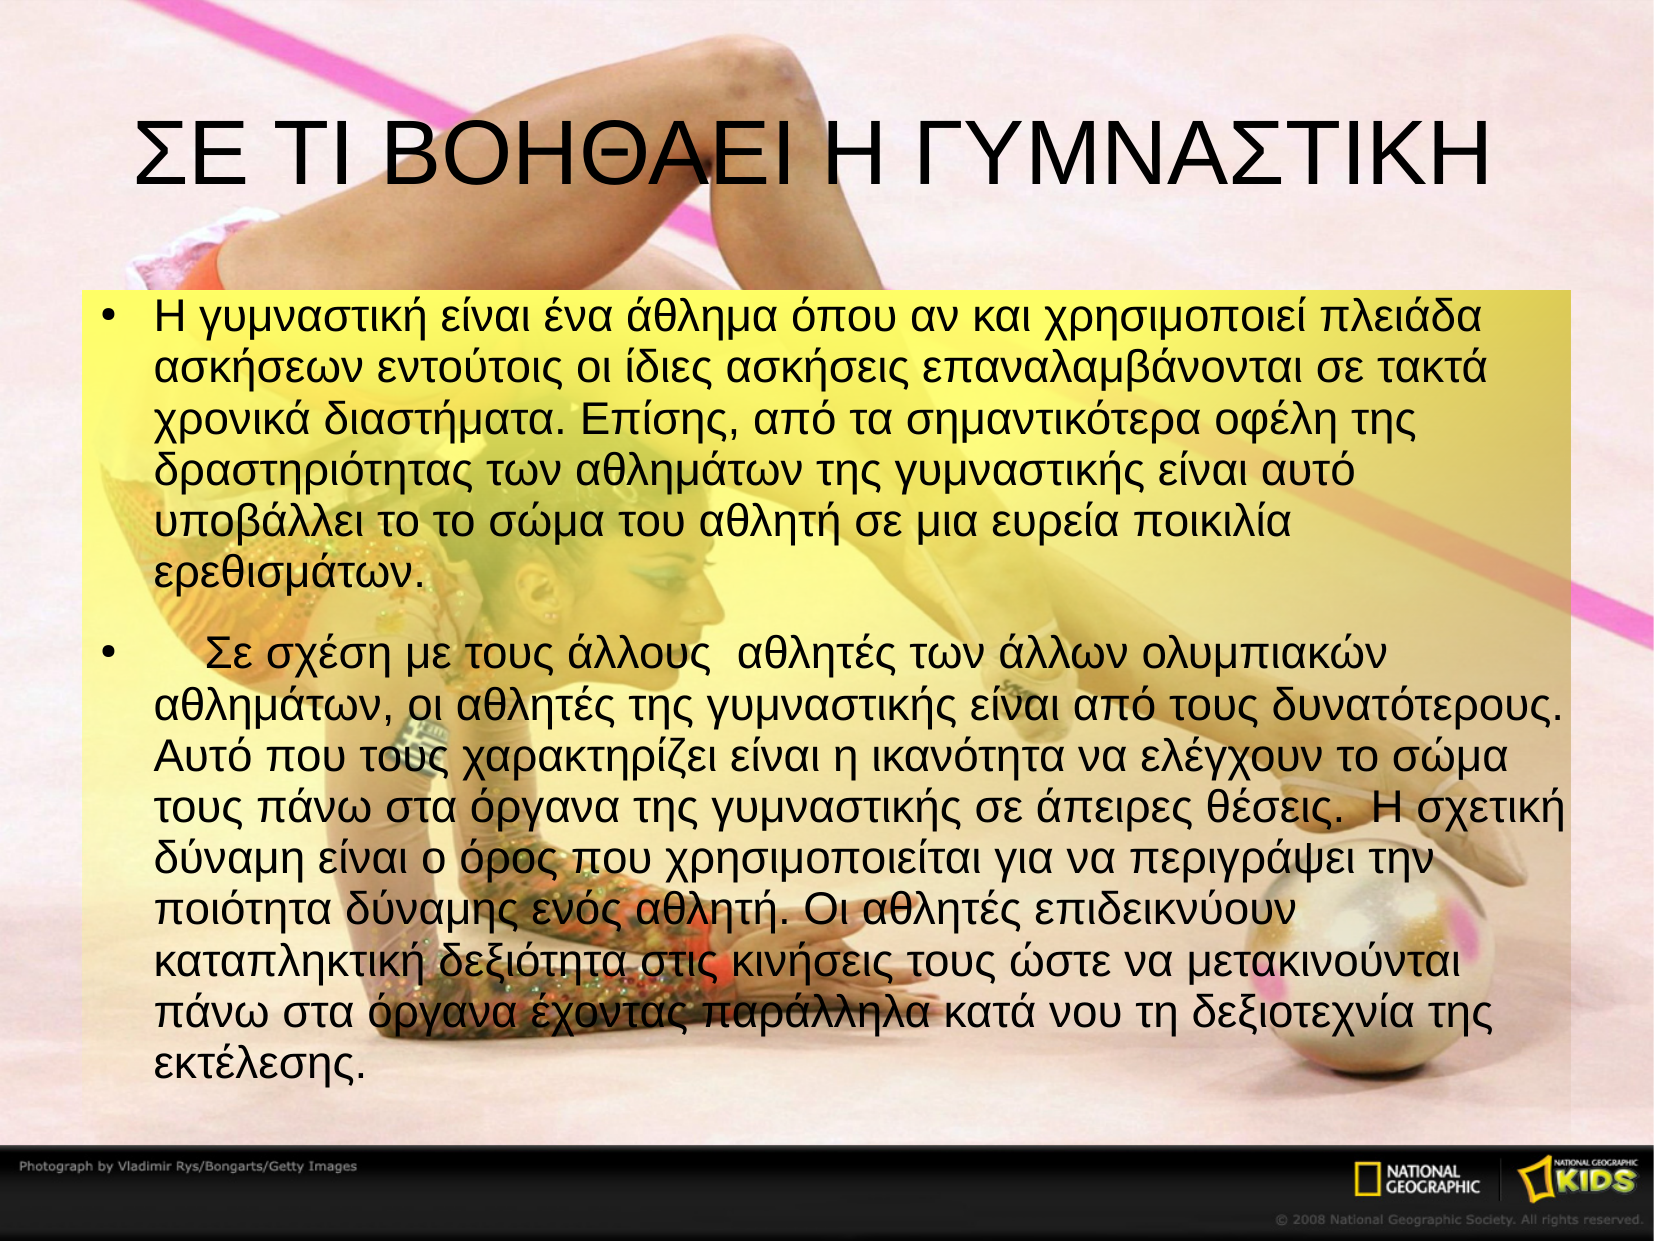

# ΣΕ ΤΙ ΒΟΗΘΑΕΙ Η ΓΥΜΝΑΣΤΙΚΗ
Η γυμναστική είναι ένα άθλημα όπου αν και χρησιμοποιεί πλειάδα ασκήσεων εντούτοις οι ίδιες ασκήσεις επαναλαμβάνονται σε τακτά χρονικά διαστήματα. Επίσης, από τα σημαντικότερα οφέλη της δραστηριότητας των αθλημάτων της γυμναστικής είναι αυτό υποβάλλει το το σώμα του αθλητή σε μια ευρεία ποικιλία ερεθισμάτων.
 Σε σχέση με τους άλλους αθλητές των άλλων ολυμπιακών αθλημάτων, οι αθλητές της γυμναστικής είναι από τους δυνατότερους. Αυτό που τους χαρακτηρίζει είναι η ικανότητα να ελέγχουν το σώμα τους πάνω στα όργανα της γυμναστικής σε άπειρες θέσεις. Η σχετική δύναμη είναι ο όρος που χρησιμοποιείται για να περιγράψει την ποιότητα δύναμης ενός αθλητή. Οι αθλητές επιδεικνύουν καταπληκτική δεξιότητα στις κινήσεις τους ώστε να μετακινούνται πάνω στα όργανα έχοντας παράλληλα κατά νου τη δεξιοτεχνία της εκτέλεσης.